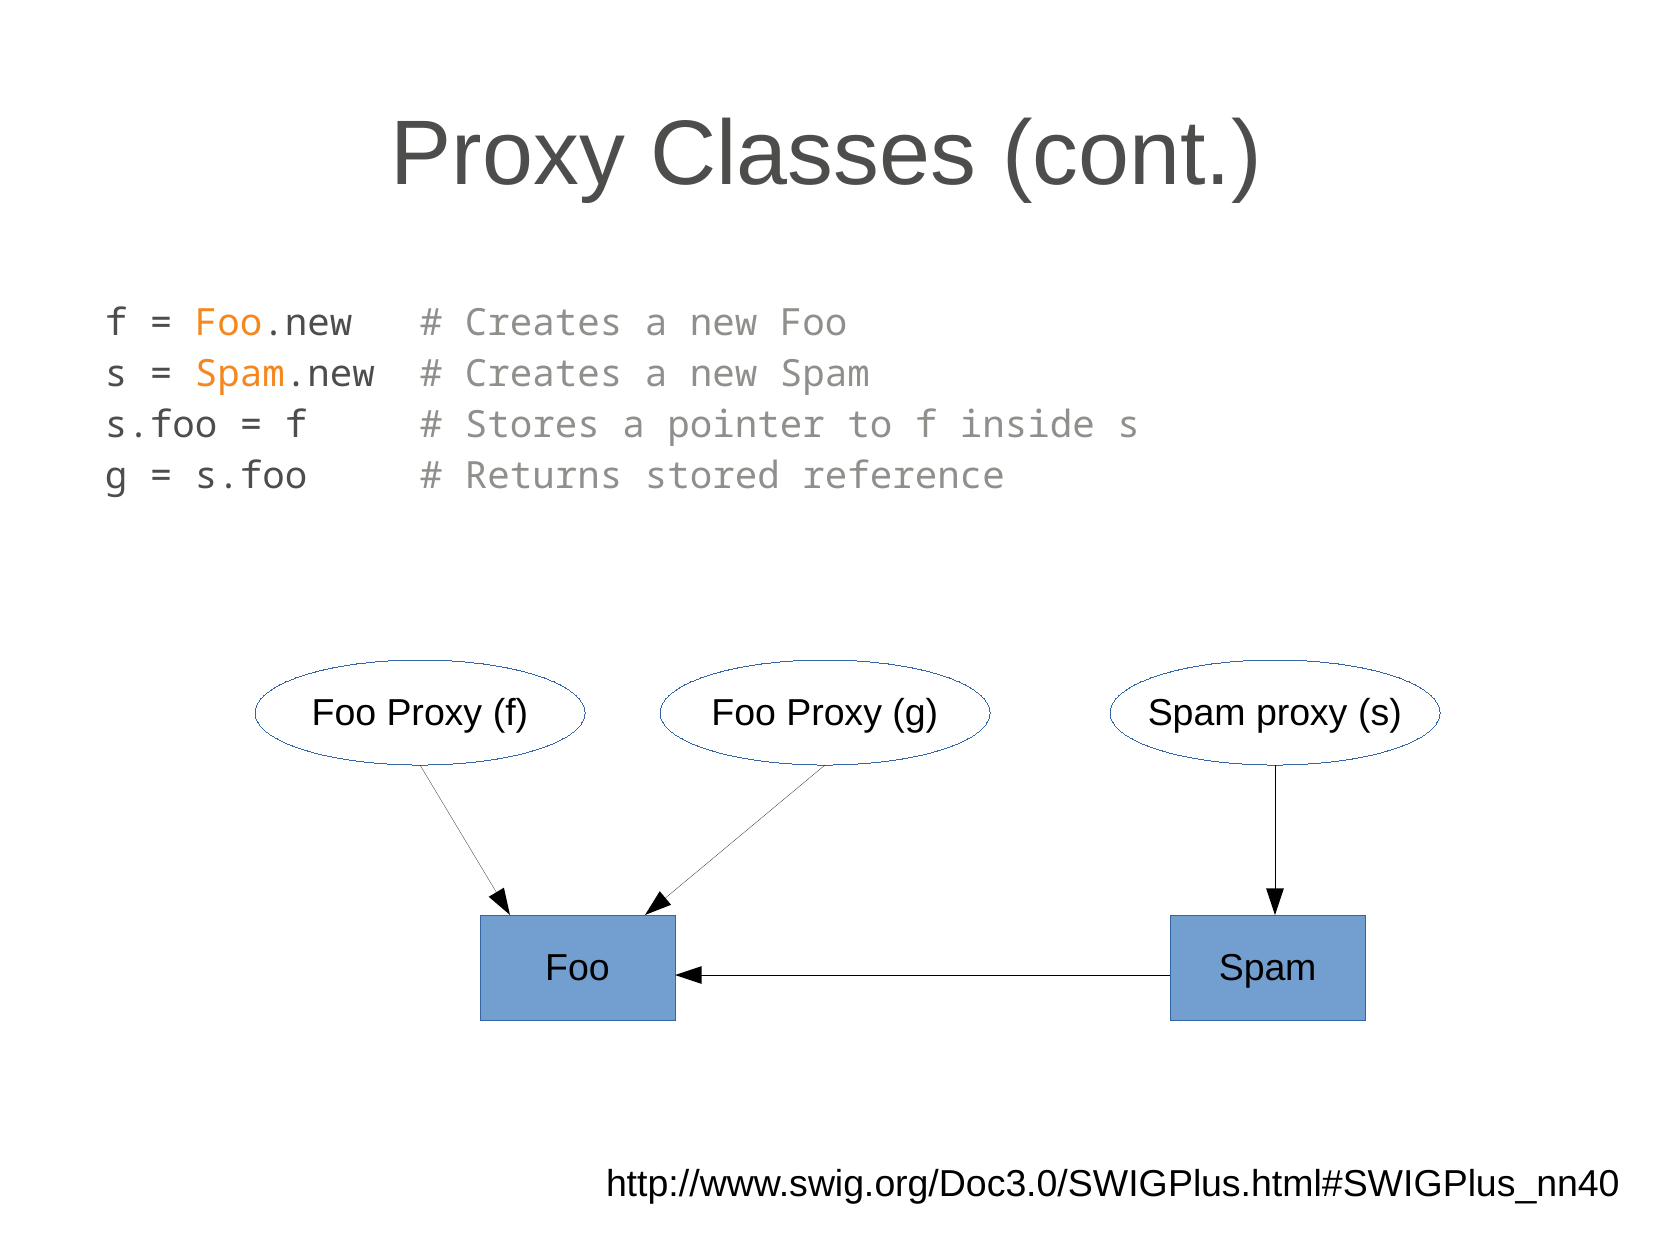

# Proxy Classes (cont.)
f = Foo.new # Creates a new Foo
s = Spam.new # Creates a new Spam
s.foo = f # Stores a pointer to f inside s
g = s.foo # Returns stored reference
Foo Proxy (f)
Foo Proxy (g)
Spam proxy (s)
Foo
Spam
http://www.swig.org/Doc3.0/SWIGPlus.html#SWIGPlus_nn40